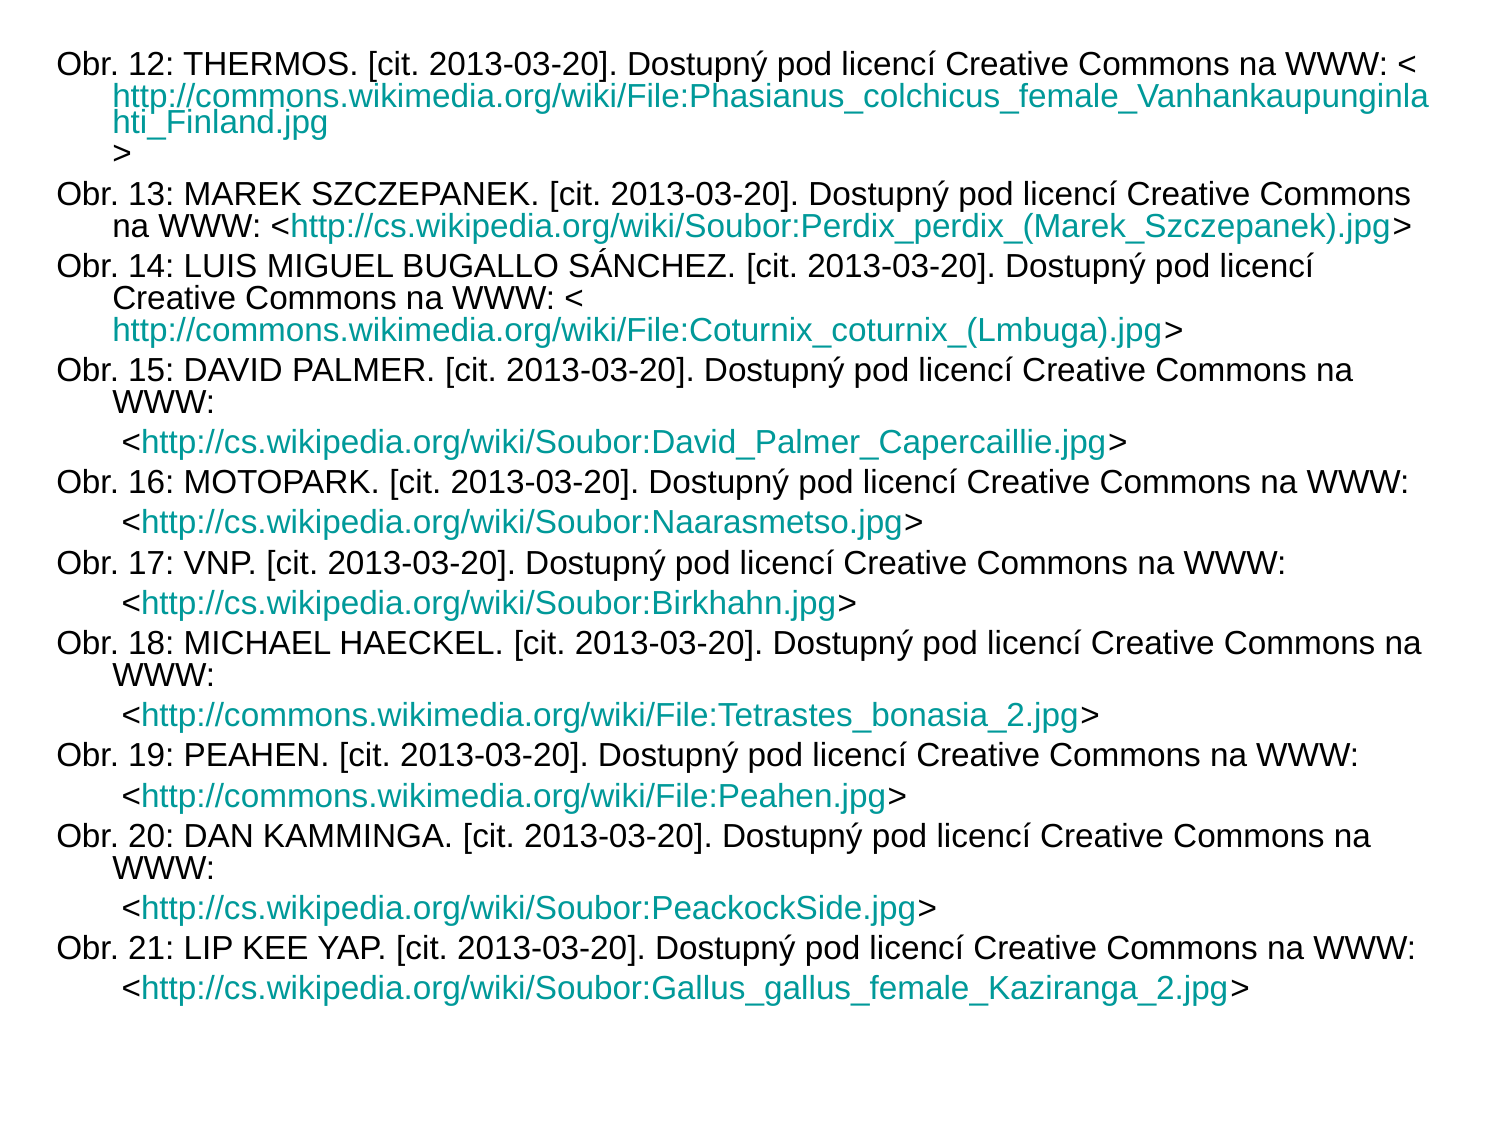

# Obr. 12: THERMOS. [cit. 2013-03-20]. Dostupný pod licencí Creative Commons na WWW: <http://commons.wikimedia.org/wiki/File:Phasianus_colchicus_female_Vanhankaupunginlahti_Finland.jpg>
Obr. 13: MAREK SZCZEPANEK. [cit. 2013-03-20]. Dostupný pod licencí Creative Commons na WWW: <http://cs.wikipedia.org/wiki/Soubor:Perdix_perdix_(Marek_Szczepanek).jpg>
Obr. 14: LUIS MIGUEL BUGALLO SÁNCHEZ. [cit. 2013-03-20]. Dostupný pod licencí Creative Commons na WWW: <http://commons.wikimedia.org/wiki/File:Coturnix_coturnix_(Lmbuga).jpg>
Obr. 15: DAVID PALMER. [cit. 2013-03-20]. Dostupný pod licencí Creative Commons na WWW:
	 <http://cs.wikipedia.org/wiki/Soubor:David_Palmer_Capercaillie.jpg>
Obr. 16: MOTOPARK. [cit. 2013-03-20]. Dostupný pod licencí Creative Commons na WWW:
	 <http://cs.wikipedia.org/wiki/Soubor:Naarasmetso.jpg>
Obr. 17: VNP. [cit. 2013-03-20]. Dostupný pod licencí Creative Commons na WWW:
	 <http://cs.wikipedia.org/wiki/Soubor:Birkhahn.jpg>
Obr. 18: MICHAEL HAECKEL. [cit. 2013-03-20]. Dostupný pod licencí Creative Commons na WWW:
	 <http://commons.wikimedia.org/wiki/File:Tetrastes_bonasia_2.jpg>
Obr. 19: PEAHEN. [cit. 2013-03-20]. Dostupný pod licencí Creative Commons na WWW:
	 <http://commons.wikimedia.org/wiki/File:Peahen.jpg>
Obr. 20: DAN KAMMINGA. [cit. 2013-03-20]. Dostupný pod licencí Creative Commons na WWW:
	 <http://cs.wikipedia.org/wiki/Soubor:PeackockSide.jpg>
Obr. 21: LIP KEE YAP. [cit. 2013-03-20]. Dostupný pod licencí Creative Commons na WWW:
	 <http://cs.wikipedia.org/wiki/Soubor:Gallus_gallus_female_Kaziranga_2.jpg>